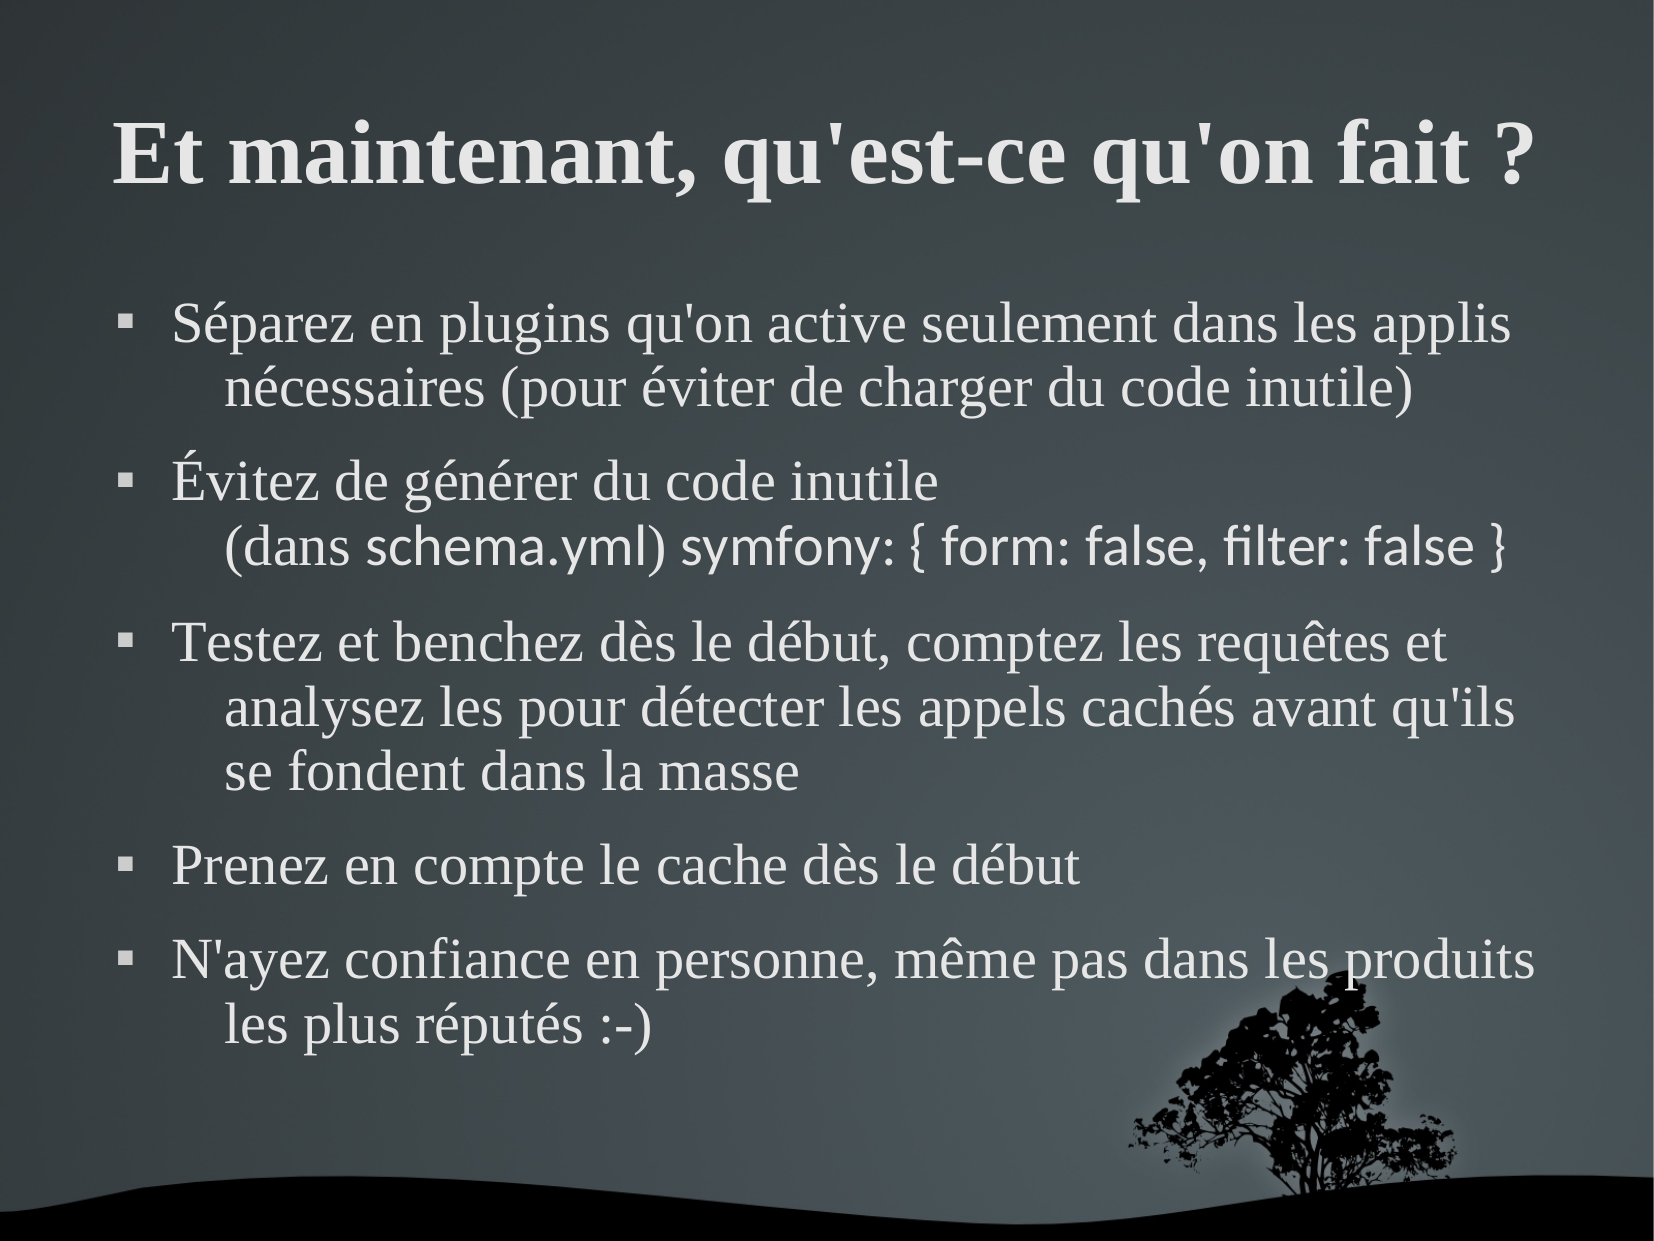

# Et maintenant, qu'est-ce qu'on fait ?
Séparez en plugins qu'on active seulement dans les applis nécessaires (pour éviter de charger du code inutile)
Évitez de générer du code inutile
(dans schema.yml) symfony: { form: false, filter: false }
Testez et benchez dès le début, comptez les requêtes et analysez les pour détecter les appels cachés avant qu'ils se fondent dans la masse
Prenez en compte le cache dès le début
N'ayez confiance en personne, même pas dans les produits les plus réputés :-)